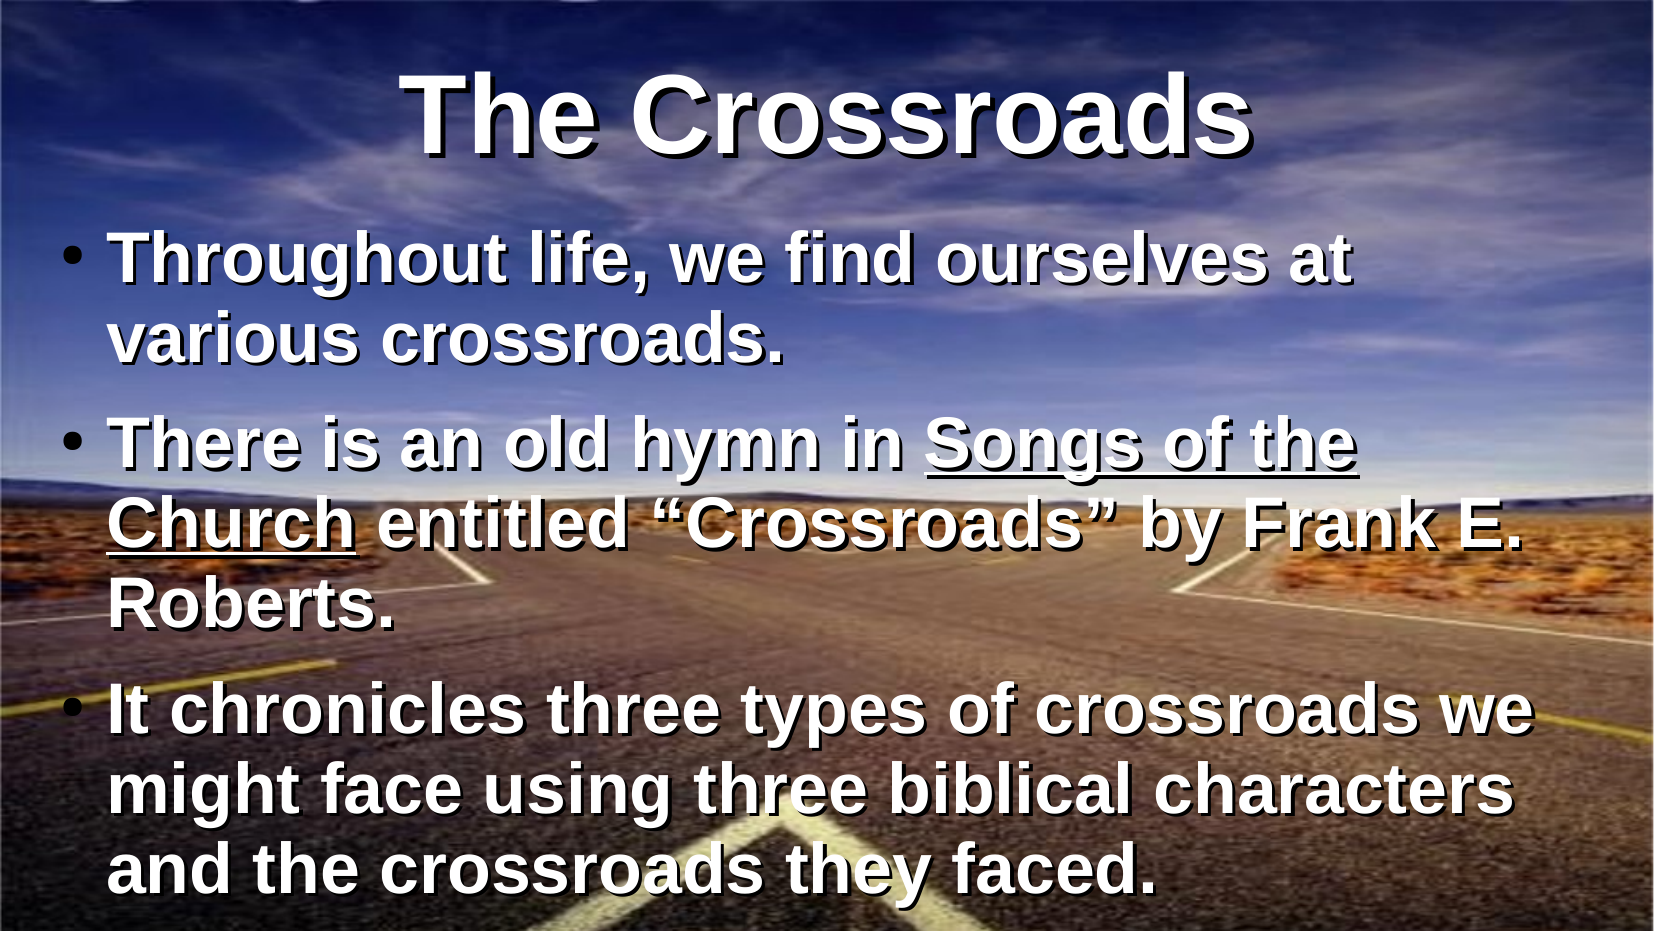

# The Crossroads
Throughout life, we find ourselves at various crossroads.
There is an old hymn in Songs of the Church entitled “Crossroads” by Frank E. Roberts.
It chronicles three types of crossroads we might face using three biblical characters and the crossroads they faced.